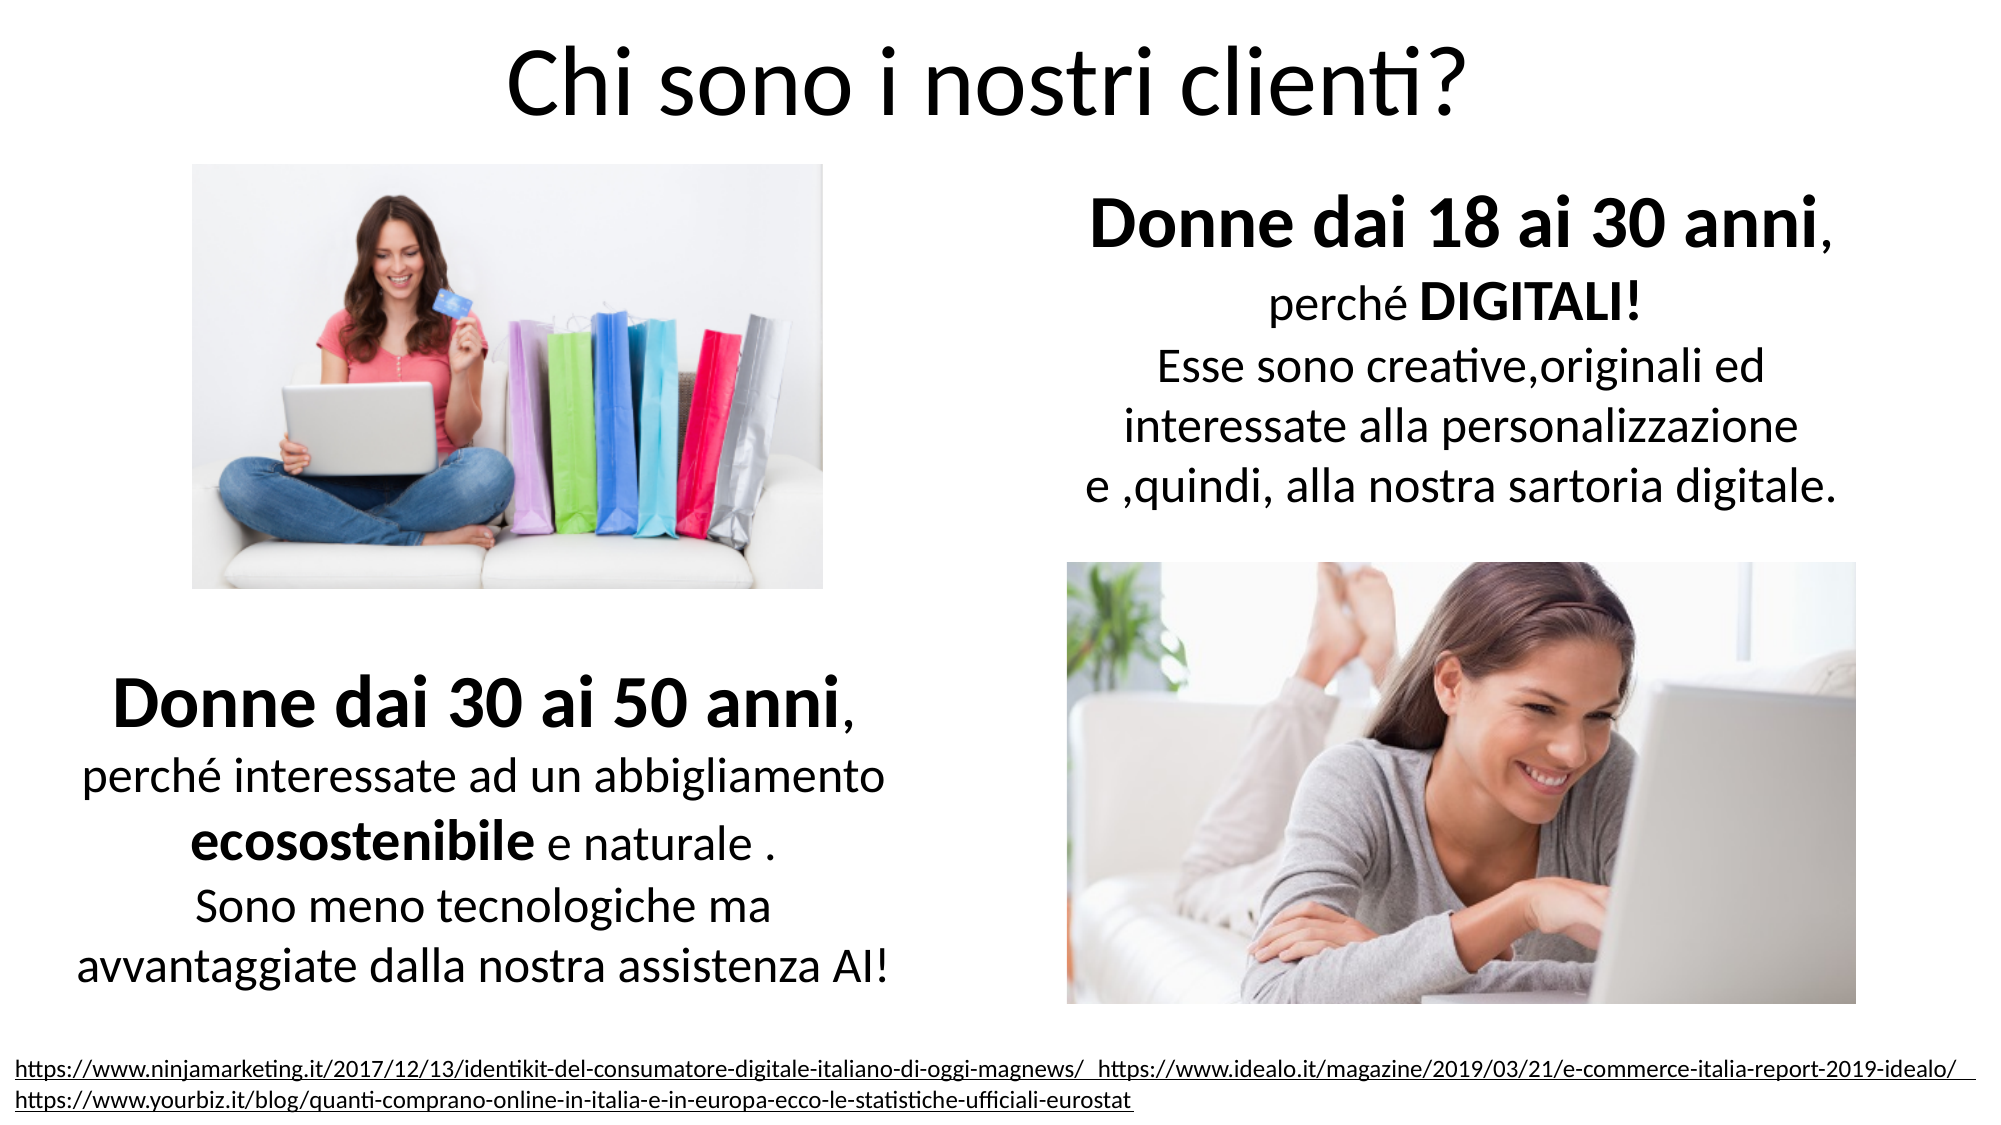

Chi sono i nostri clienti?
Donne dai 18 ai 30 anni, perché DIGITALI!
Esse sono creative,originali ed interessate alla personalizzazione e ,quindi, alla nostra sartoria digitale.
Donne dai 30 ai 50 anni, perché interessate ad un abbigliamento ecosostenibile e naturale .
Sono meno tecnologiche ma avvantaggiate dalla nostra assistenza AI!
https://www.ninjamarketing.it/2017/12/13/identikit-del-consumatore-digitale-italiano-di-oggi-magnews/ https://www.idealo.it/magazine/2019/03/21/e-commerce-italia-report-2019-idealo/ https://www.yourbiz.it/blog/quanti-comprano-online-in-italia-e-in-europa-ecco-le-statistiche-ufficiali-eurostat